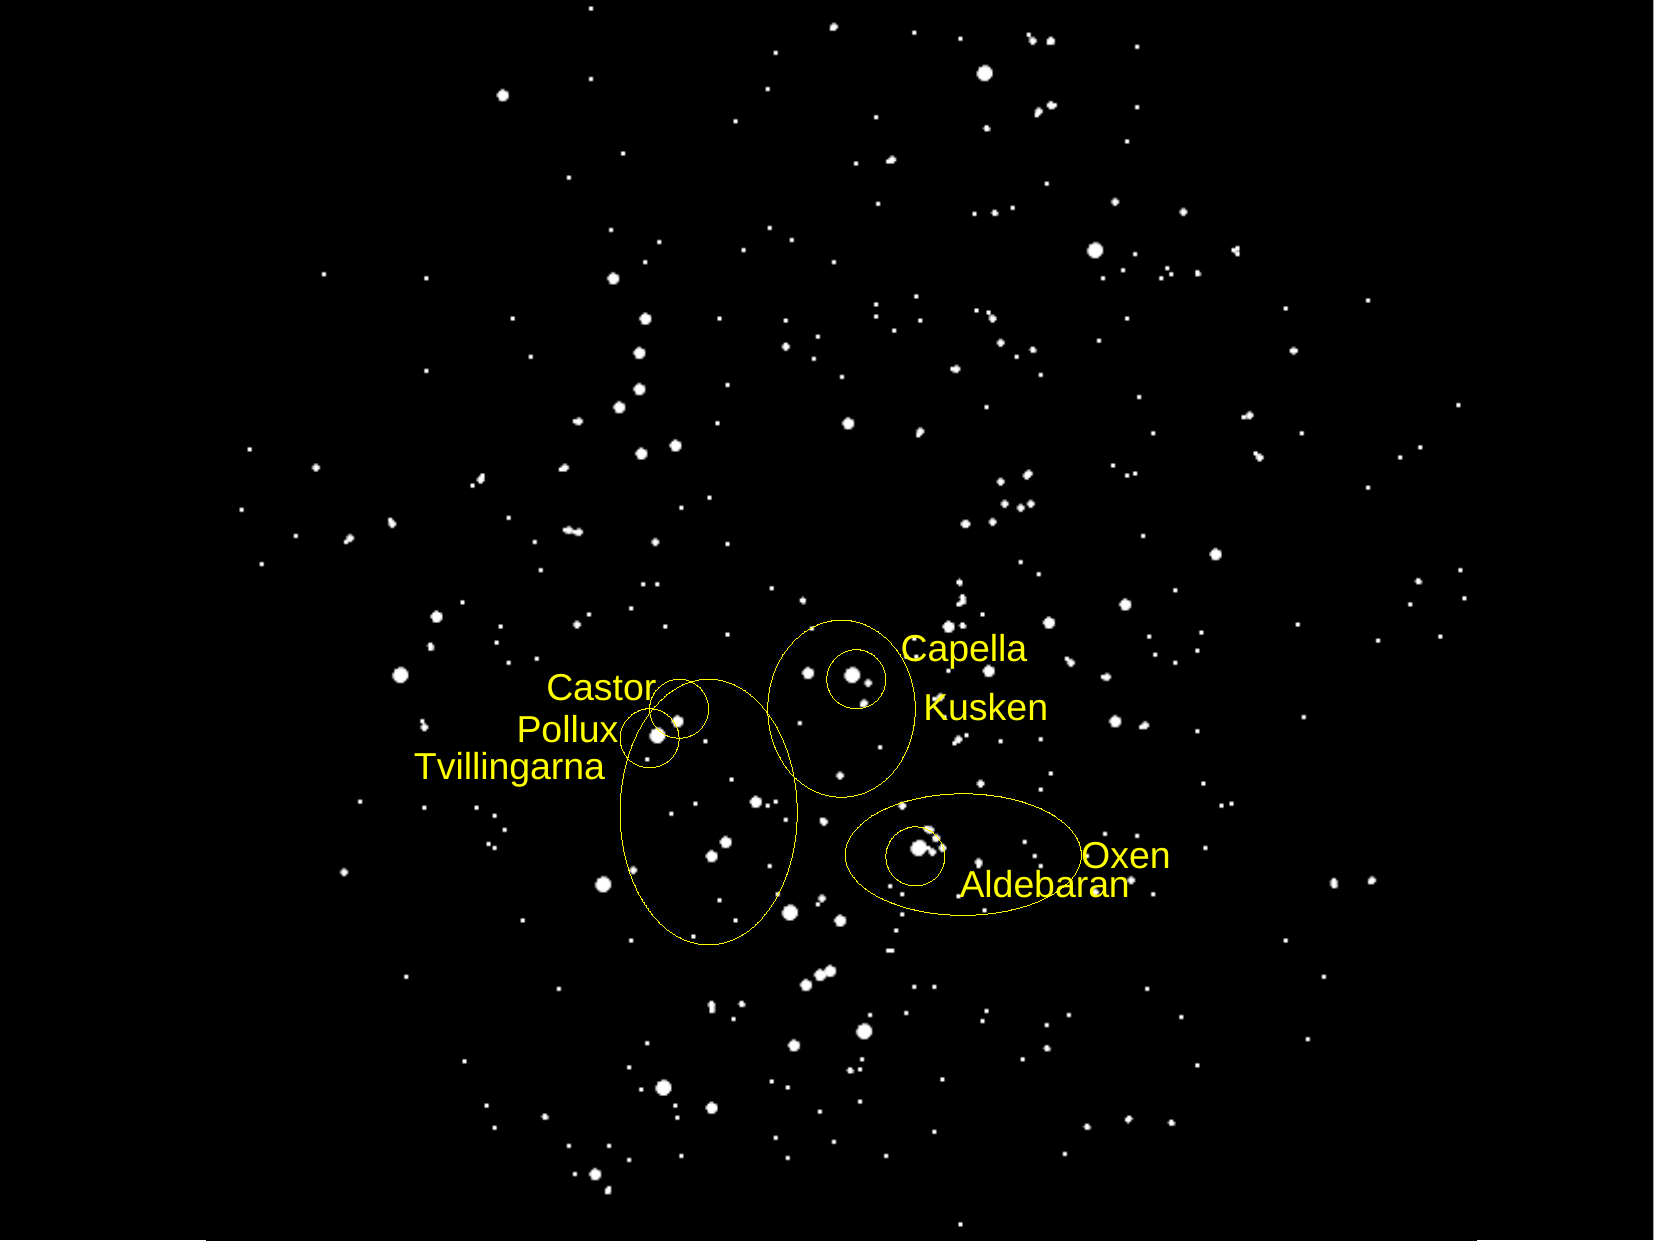

Capella
Castor
Kusken
Pollux
Tvillingarna
Oxen
Aldebaran